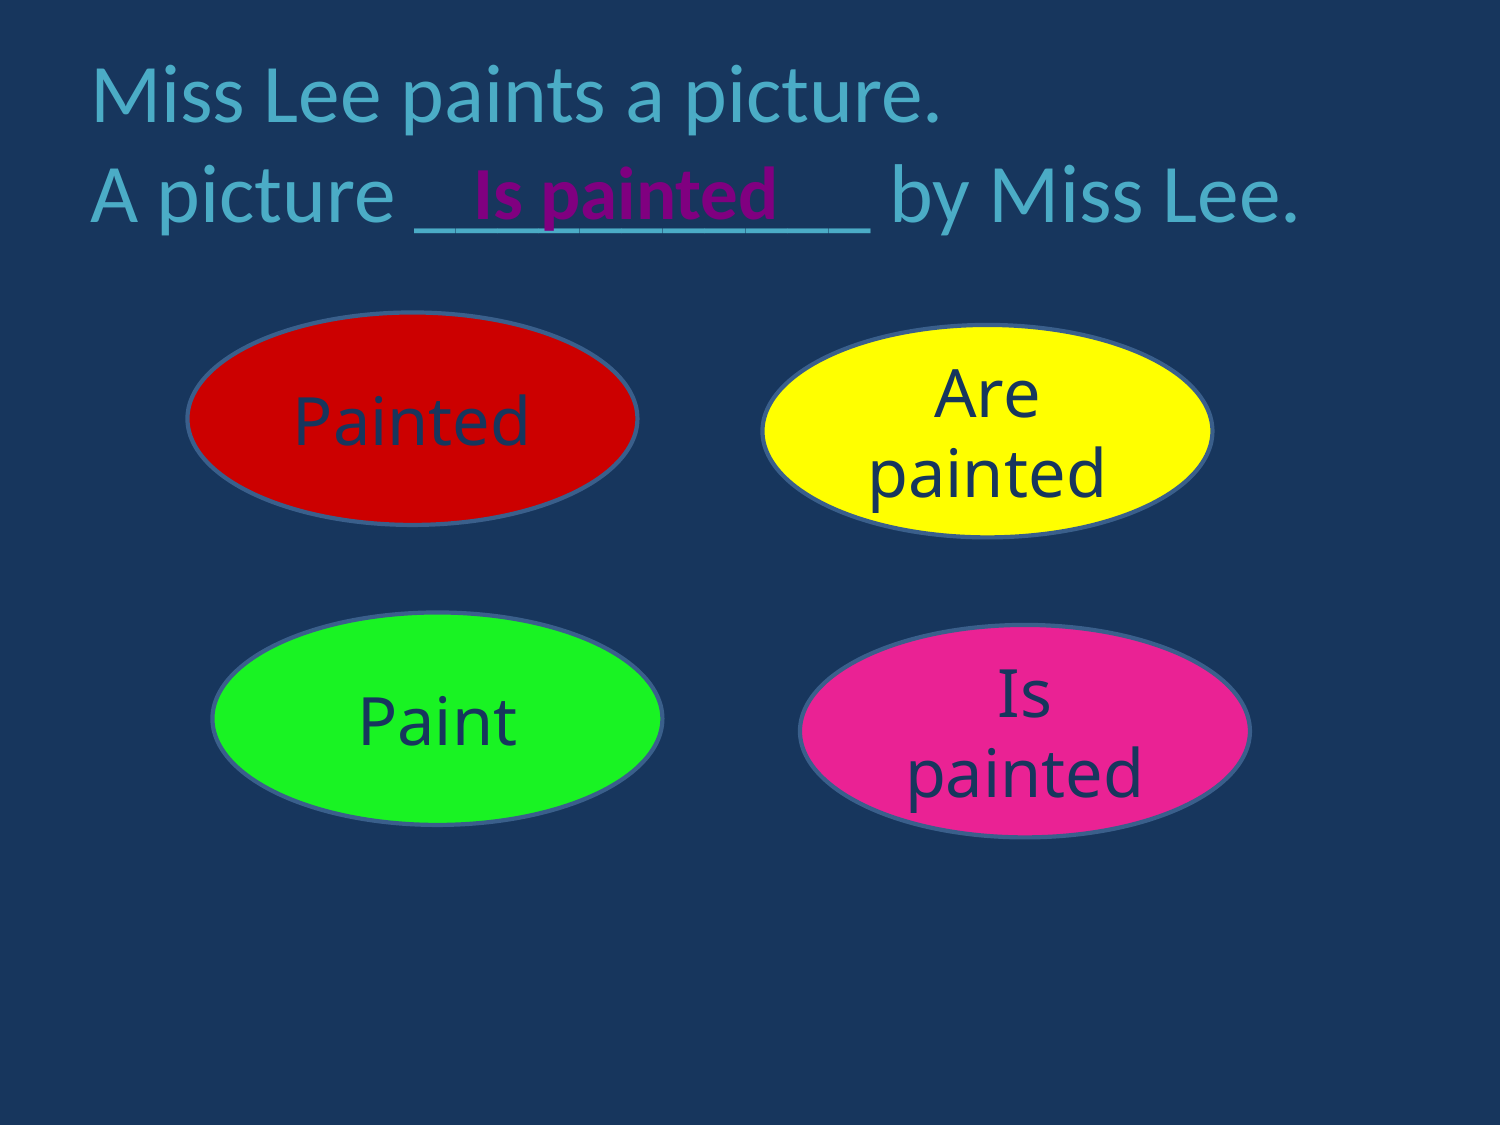

# Miss Lee paints a picture. A picture ___________ by Miss Lee.
Is painted
Painted
Are painted
Paint
Is painted